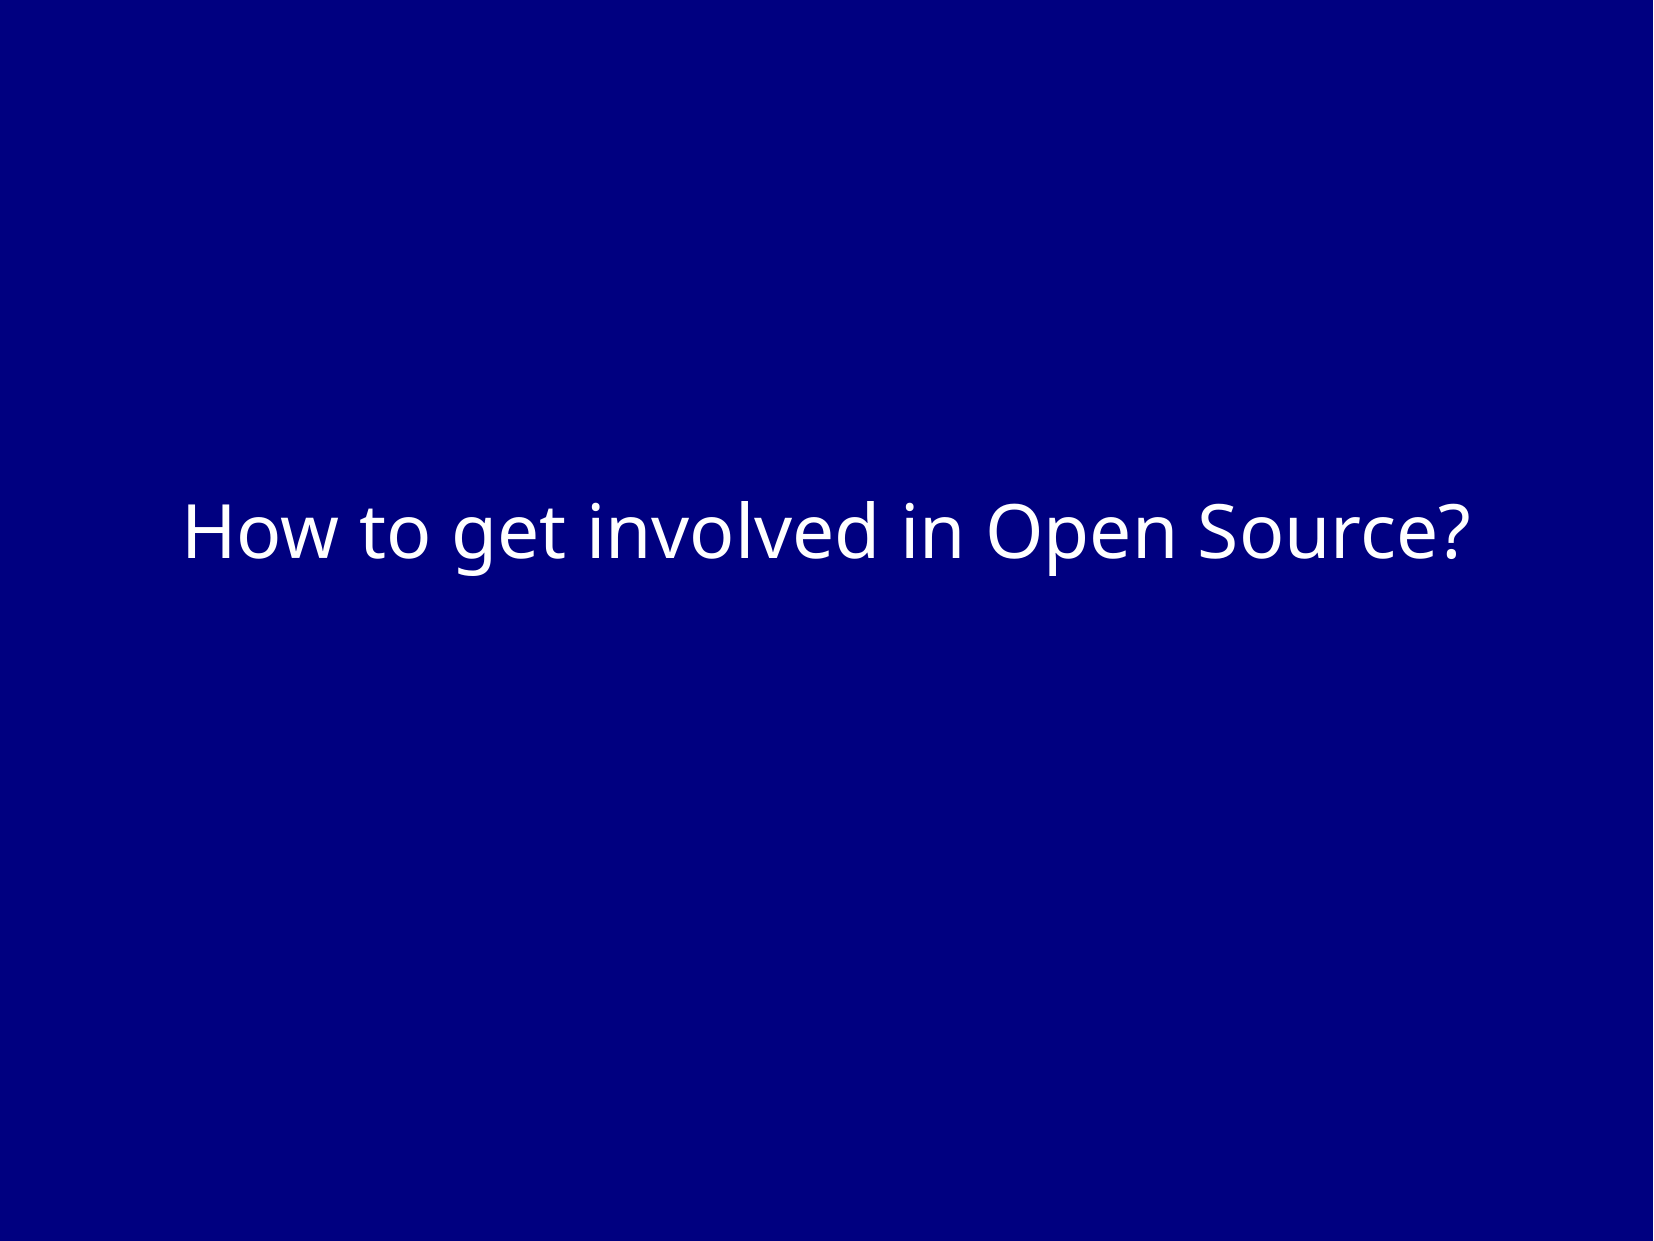

# How to get involved in Open Source?